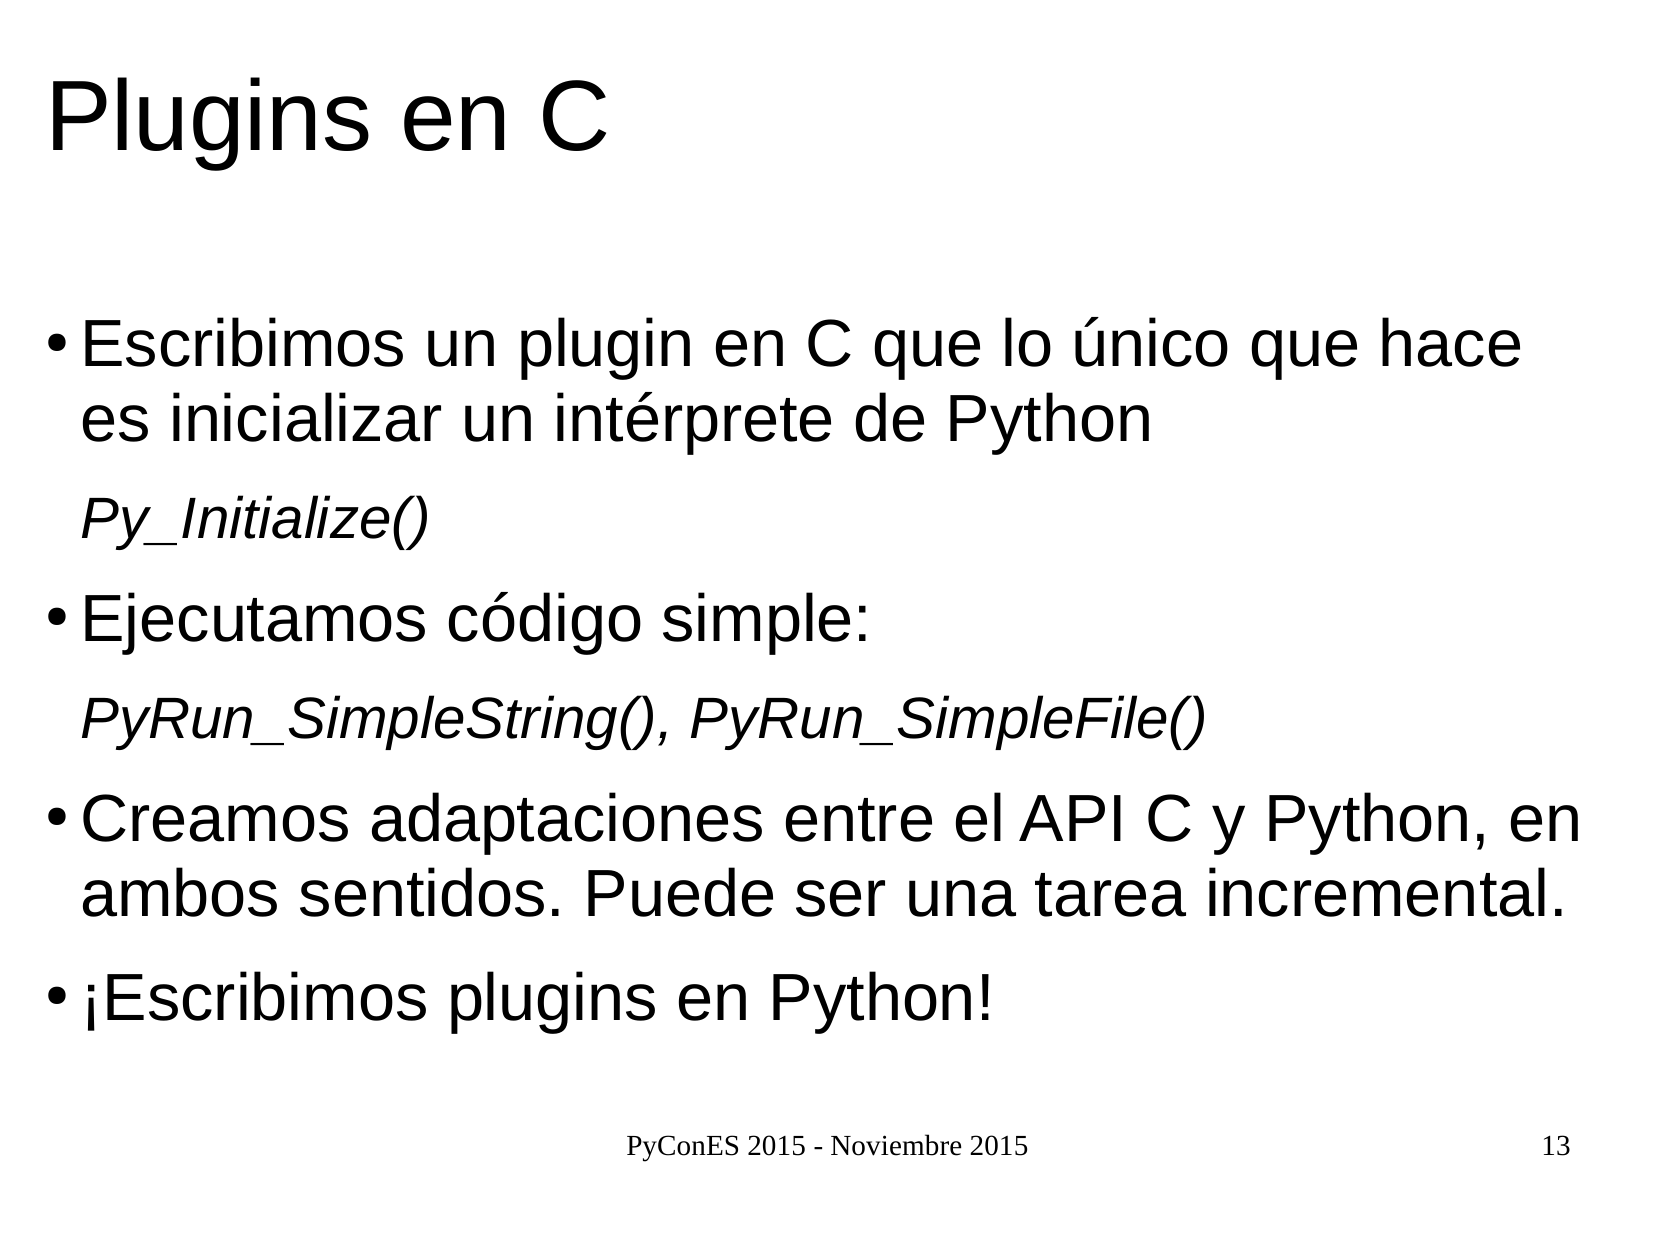

# Plugins en C
Escribimos un plugin en C que lo único que hace es inicializar un intérprete de Python
Py_Initialize()
Ejecutamos código simple:
PyRun_SimpleString(), PyRun_SimpleFile()
Creamos adaptaciones entre el API C y Python, en ambos sentidos. Puede ser una tarea incremental.
¡Escribimos plugins en Python!
PyConES 2015 - Noviembre 2015
13